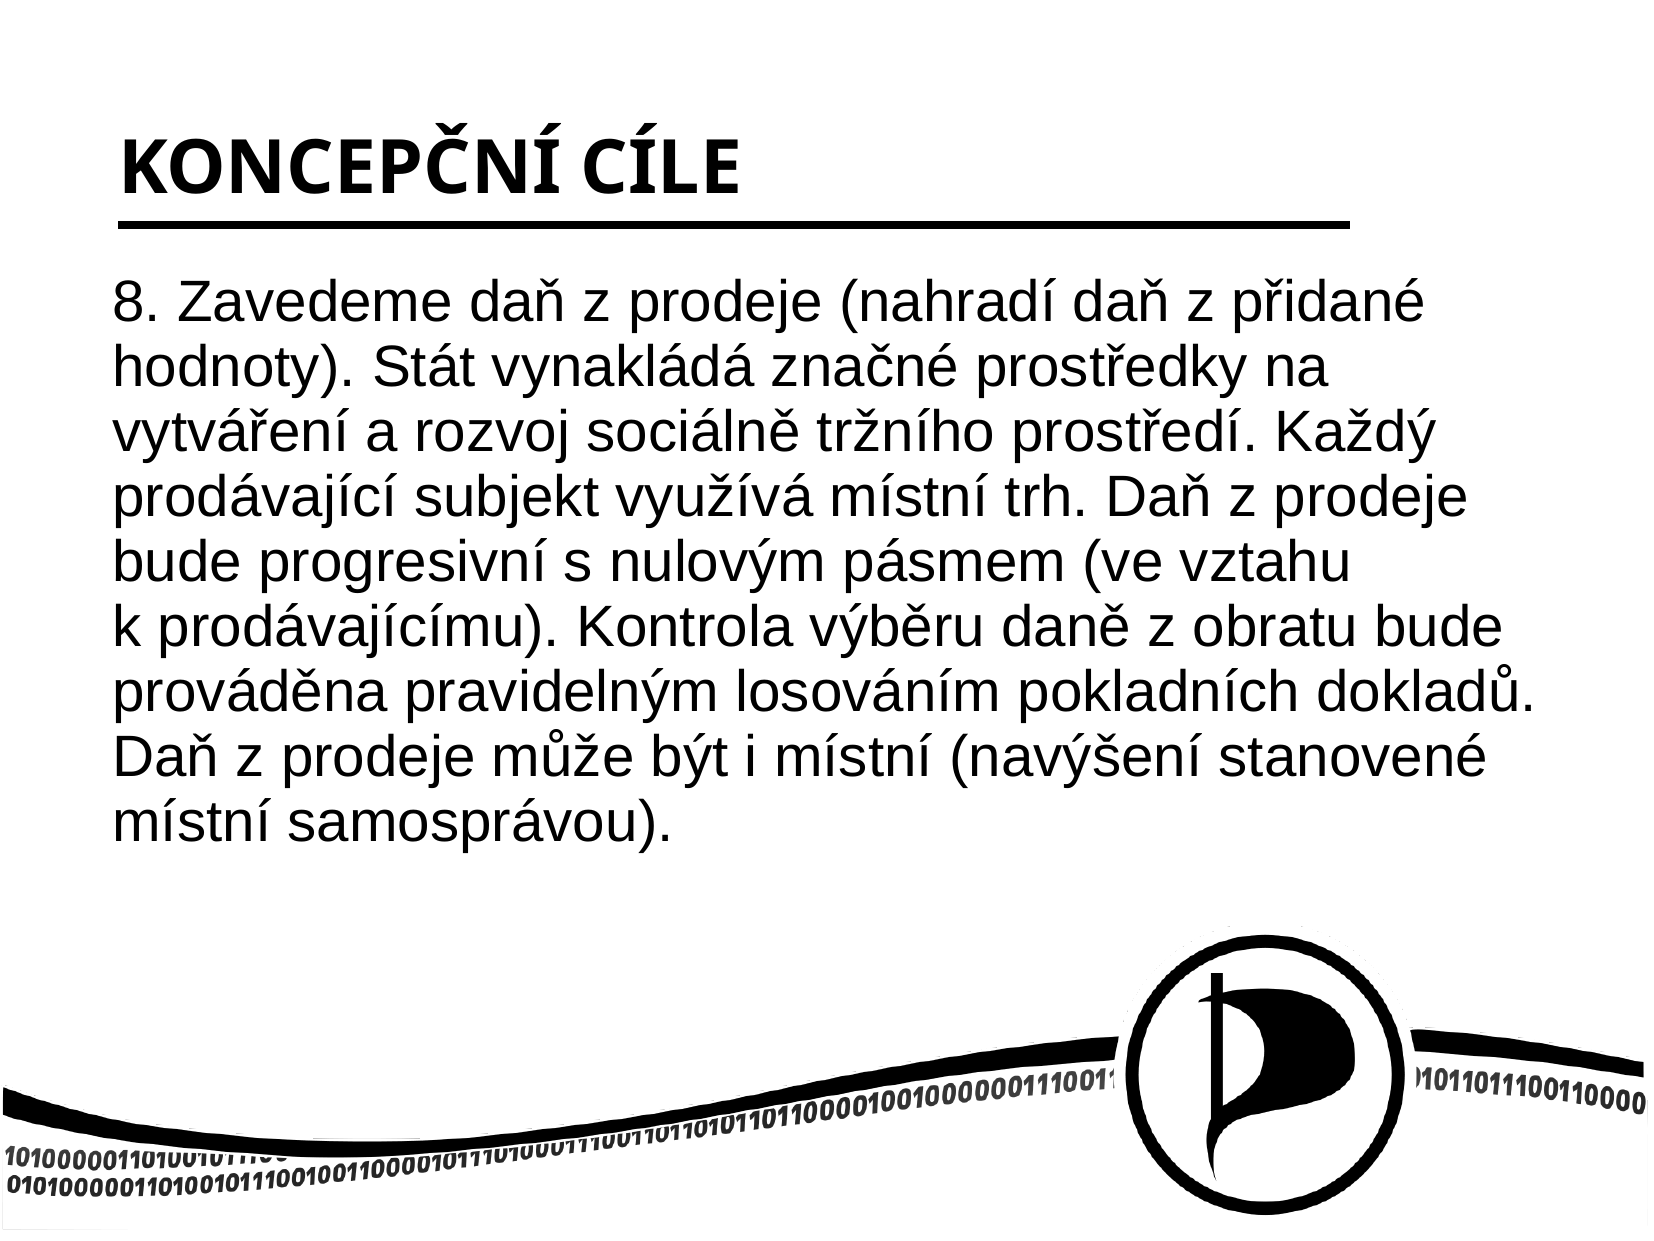

# KONCEPČNÍ CÍLE
8. Zavedeme daň z prodeje (nahradí daň z přidané hodnoty). Stát vynakládá značné prostředky na vytváření a rozvoj sociálně tržního prostředí. Každý prodávající subjekt využívá místní trh. Daň z prodeje bude progresivní s nulovým pásmem (ve vztahu k prodávajícímu). Kontrola výběru daně z obratu bude prováděna pravidelným losováním pokladních dokladů. Daň z prodeje může být i místní (navýšení stanovené místní samosprávou).